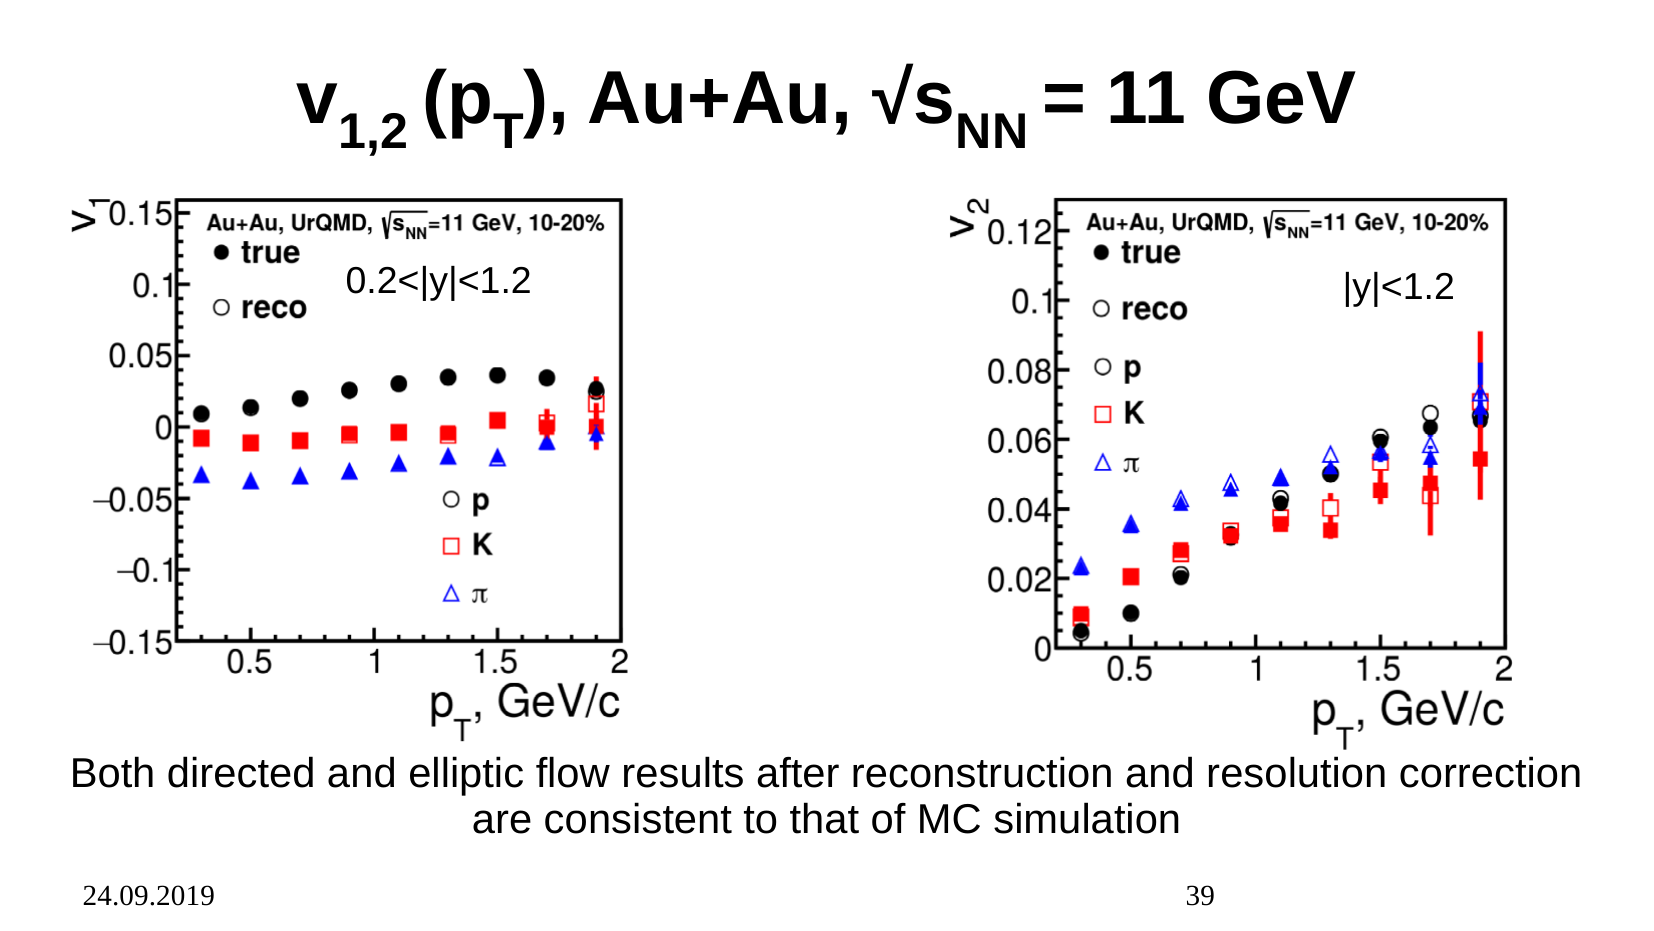

# v1,2 (pT), Au+Au, √sNN = 11 GeV
0.2<|y|<1.2
|y|<1.2
Both directed and elliptic flow results after reconstruction and resolution correction are consistent to that of MC simulation
24.09.2019